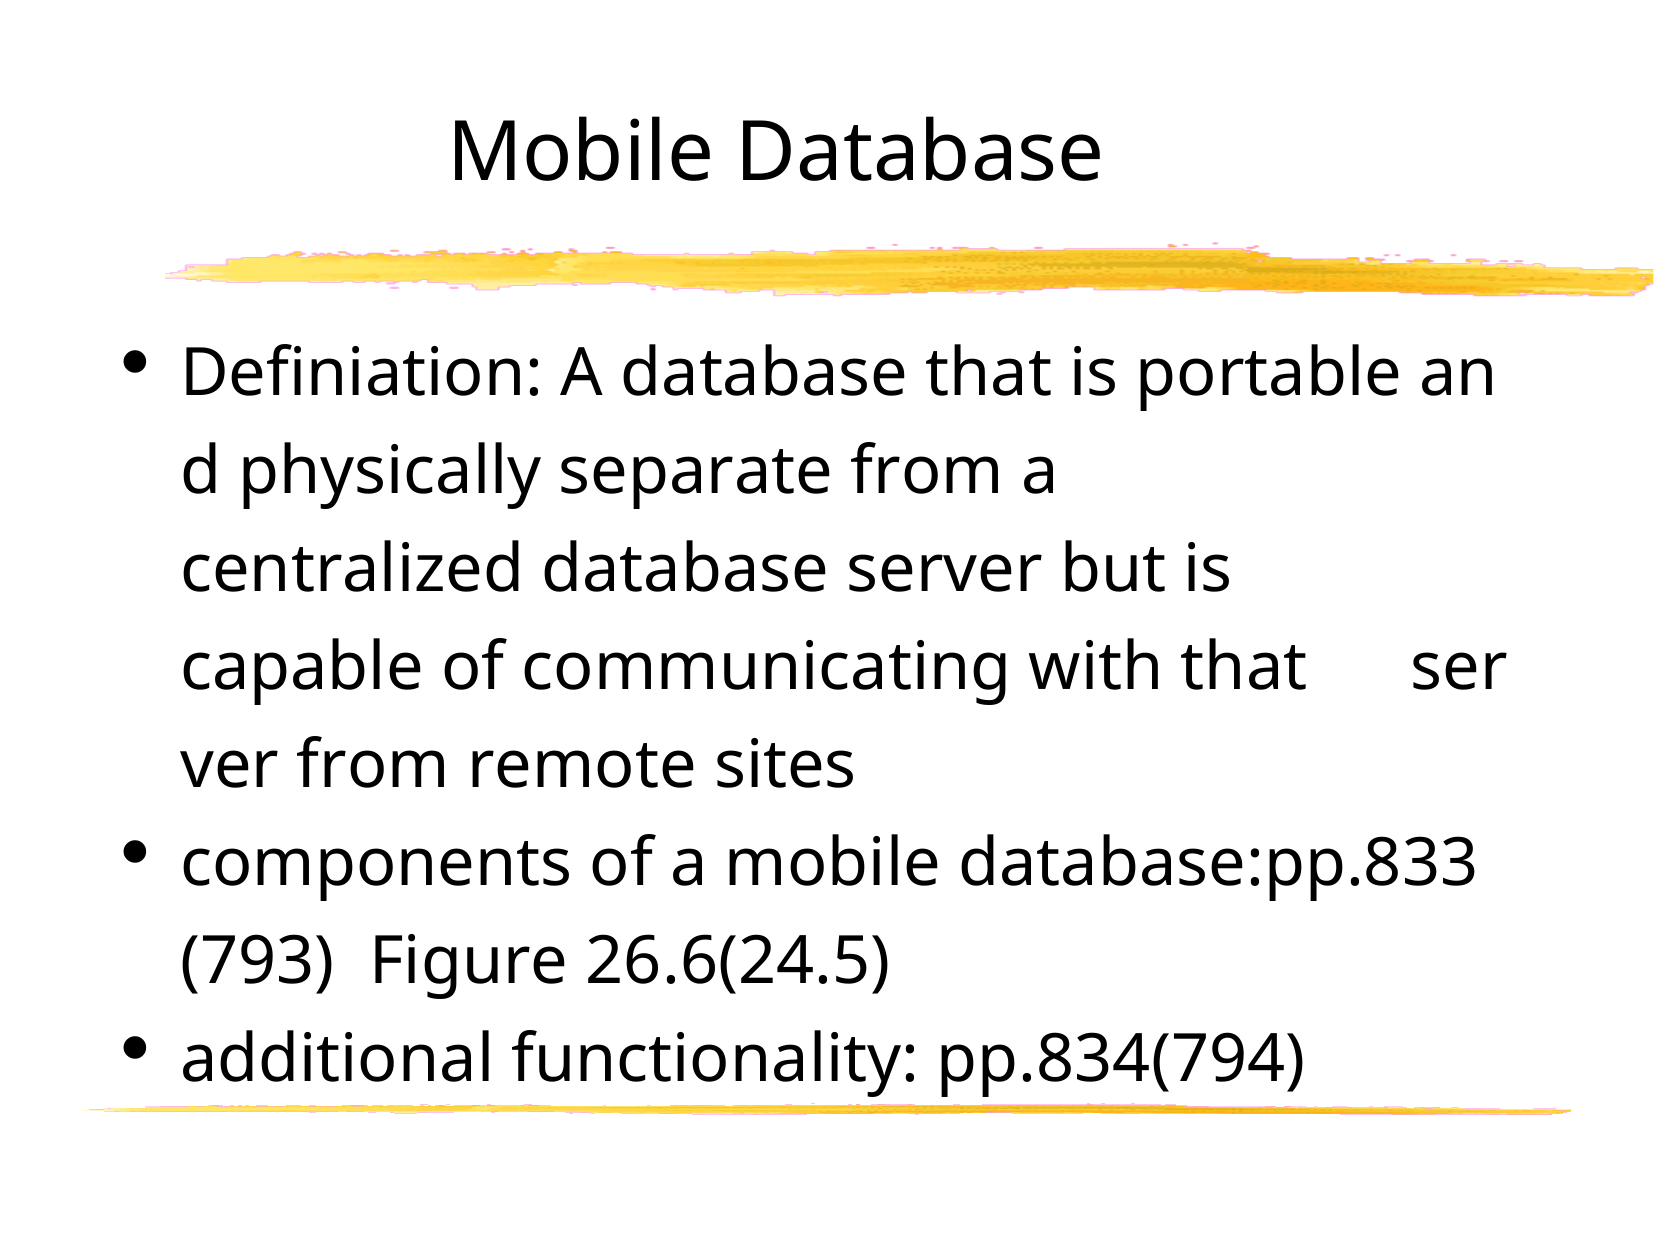

# Mobile Database
Definiation: A database that is portable and physically separate from a
centralized database server but is
capable of communicating with that server from remote sites
components of a mobile database:pp.833 (793) Figure 26.6(24.5)
additional functionality: pp.834(794)